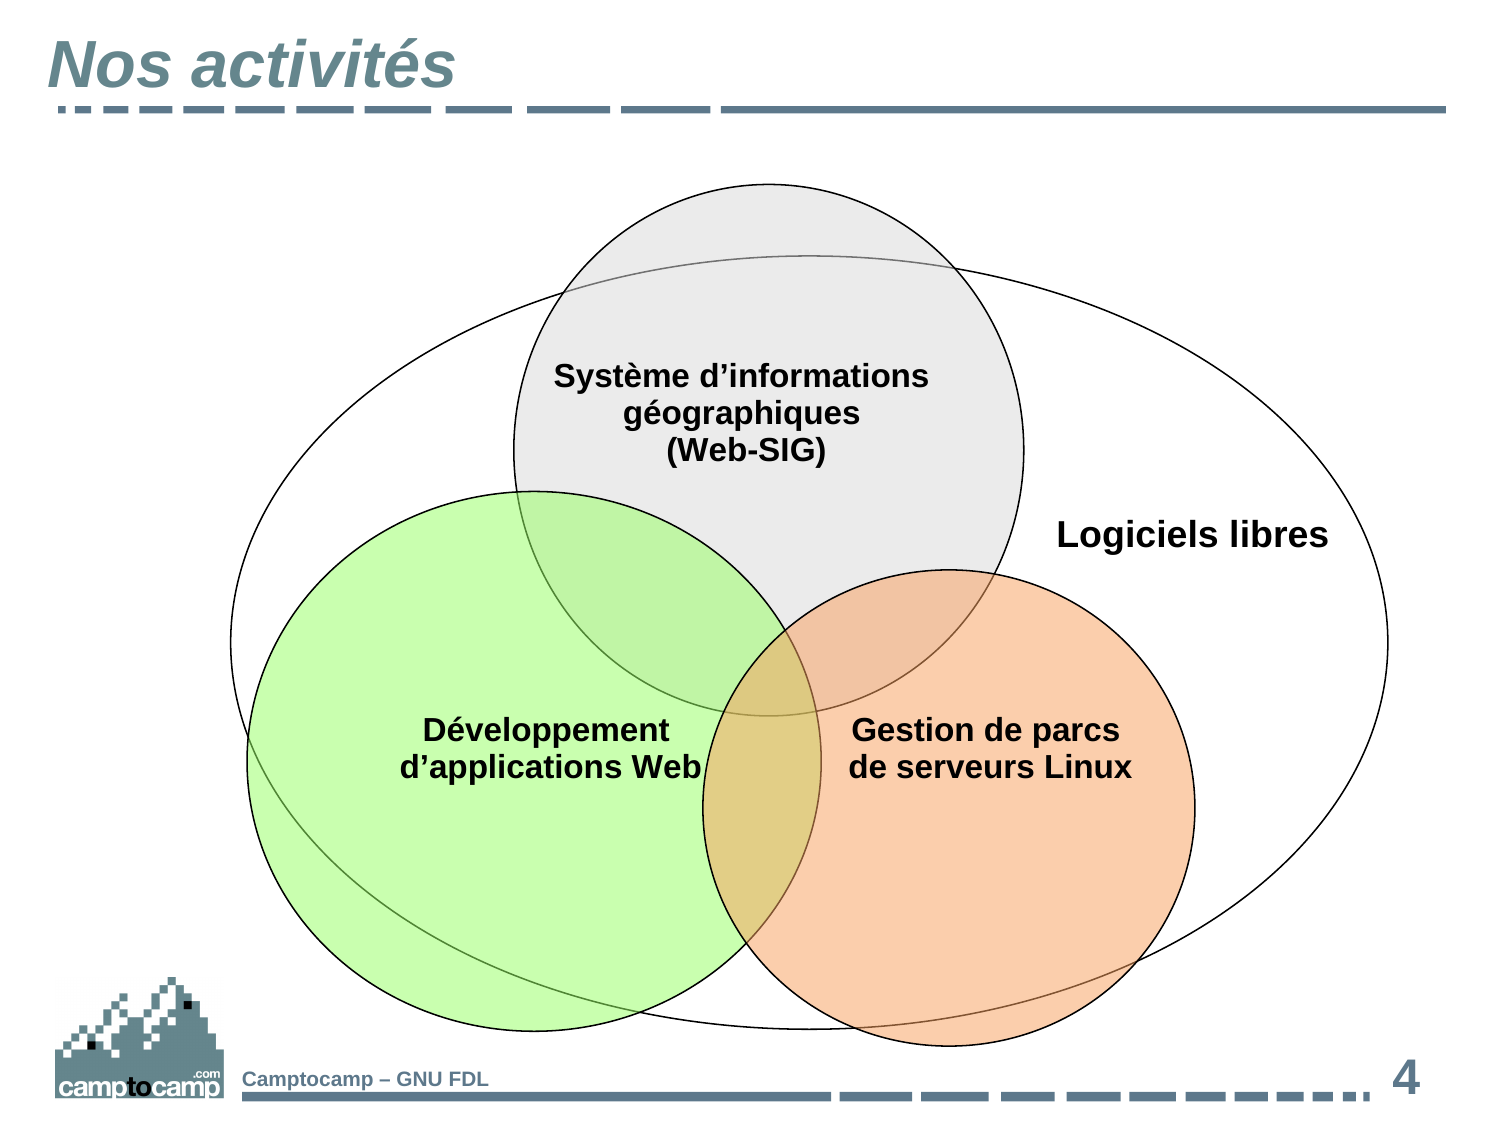

# Nos activités
Système d’informations
géographiques
(Web-SIG)
Logiciels libres
Développement
d’applications Web
Gestion de parcs
de serveurs Linux